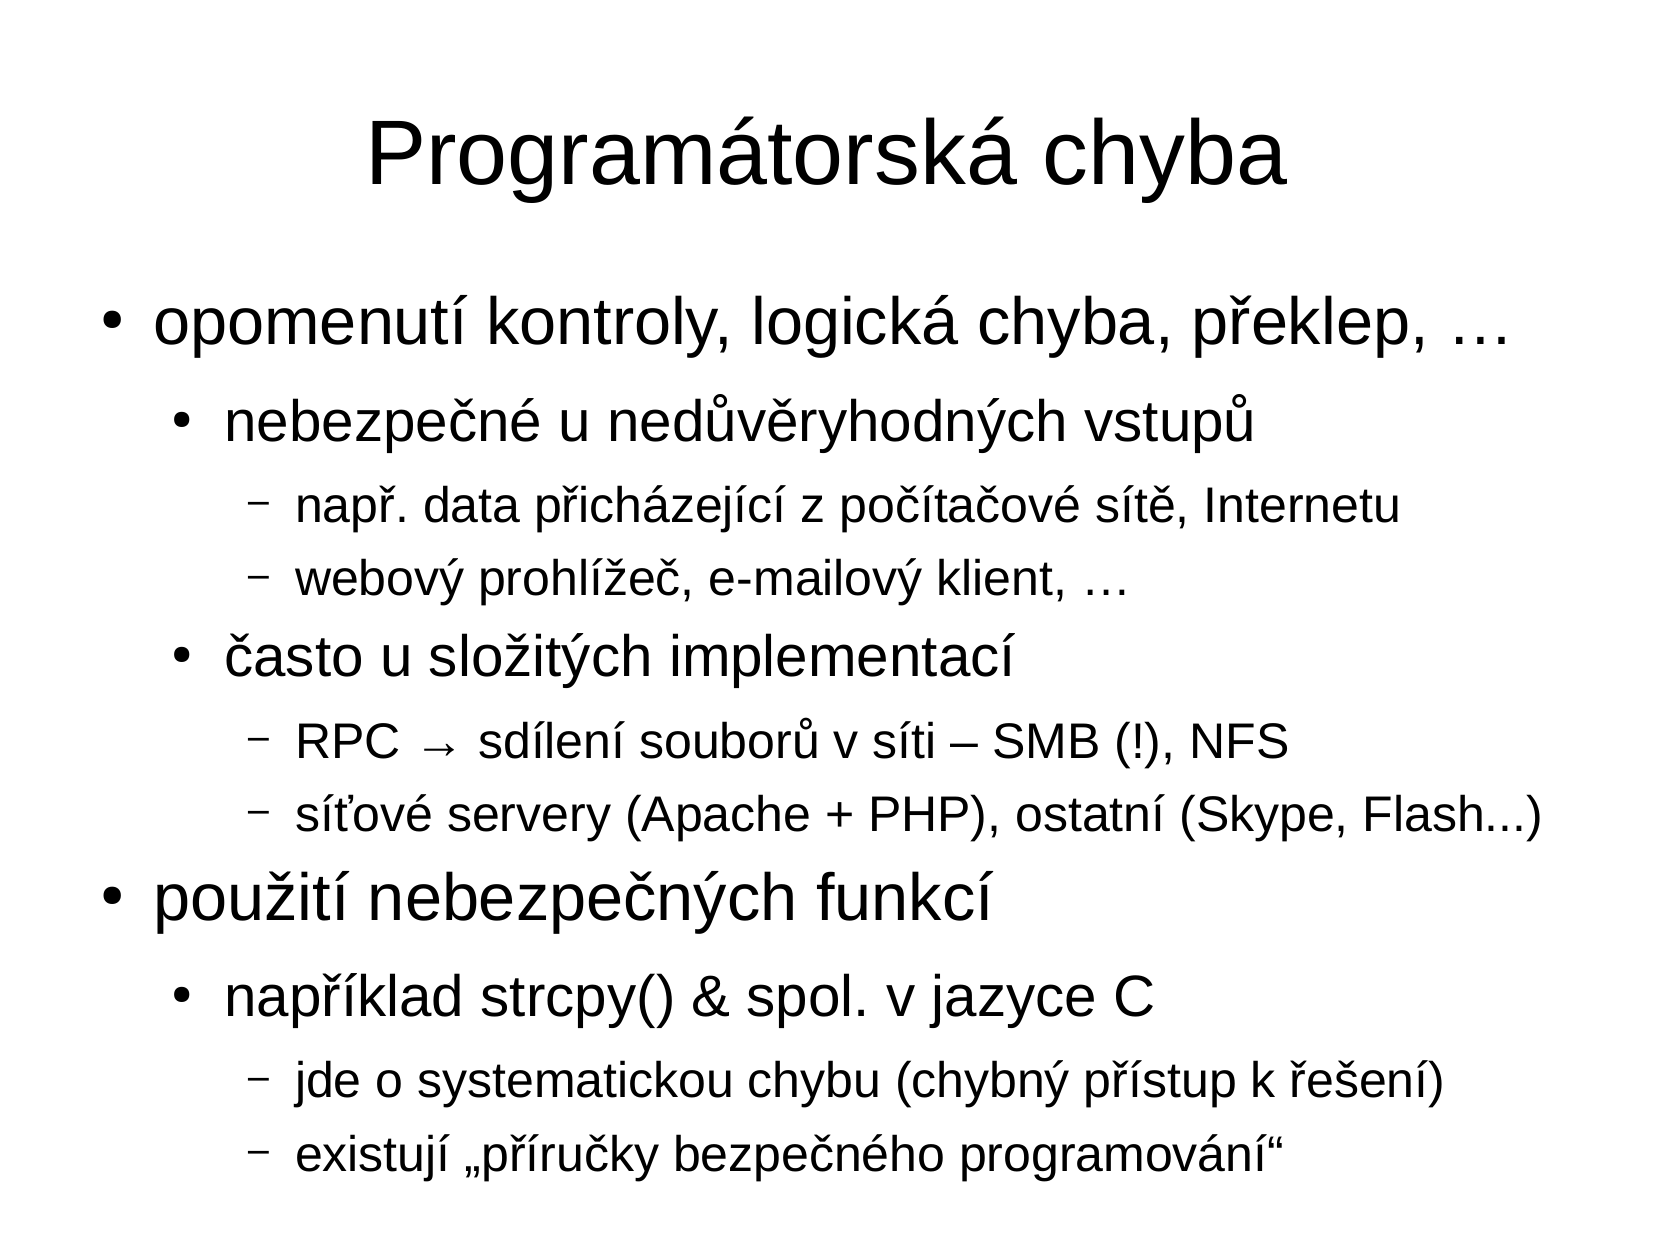

# Programátorská chyba
opomenutí kontroly, logická chyba, překlep, …
nebezpečné u nedůvěryhodných vstupů
např. data přicházející z počítačové sítě, Internetu
webový prohlížeč, e-mailový klient, …
často u složitých implementací
RPC → sdílení souborů v síti – SMB (!), NFS
síťové servery (Apache + PHP), ostatní (Skype, Flash...)
použití nebezpečných funkcí
například strcpy() & spol. v jazyce C
jde o systematickou chybu (chybný přístup k řešení)
existují „příručky bezpečného programování“